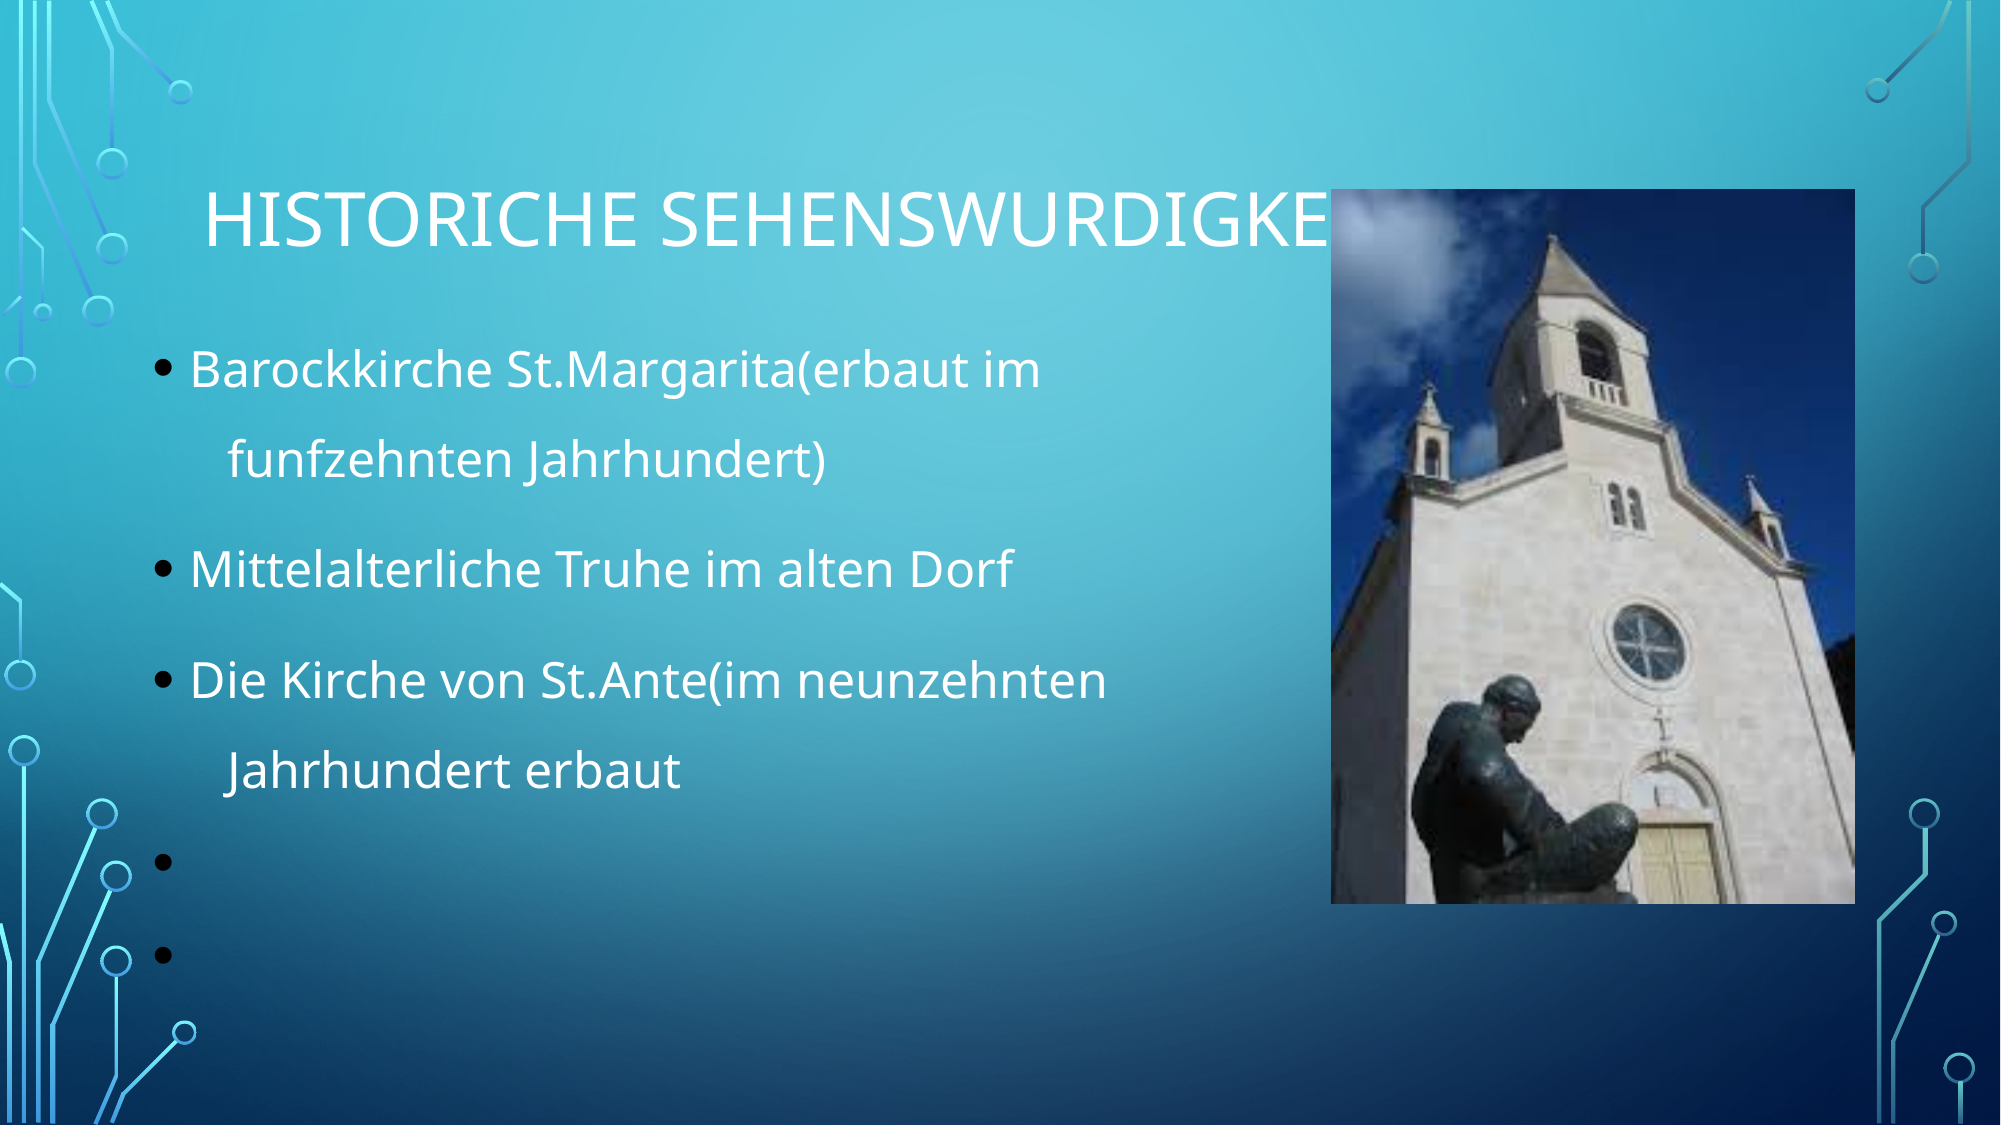

# Historiche Sehenswurdigkeiten
Barockkirche St.Margarita(erbaut im funfzehnten Jahrhundert)
Mittelalterliche Truhe im alten Dorf
Die Kirche von St.Ante(im neunzehnten Jahrhundert erbaut